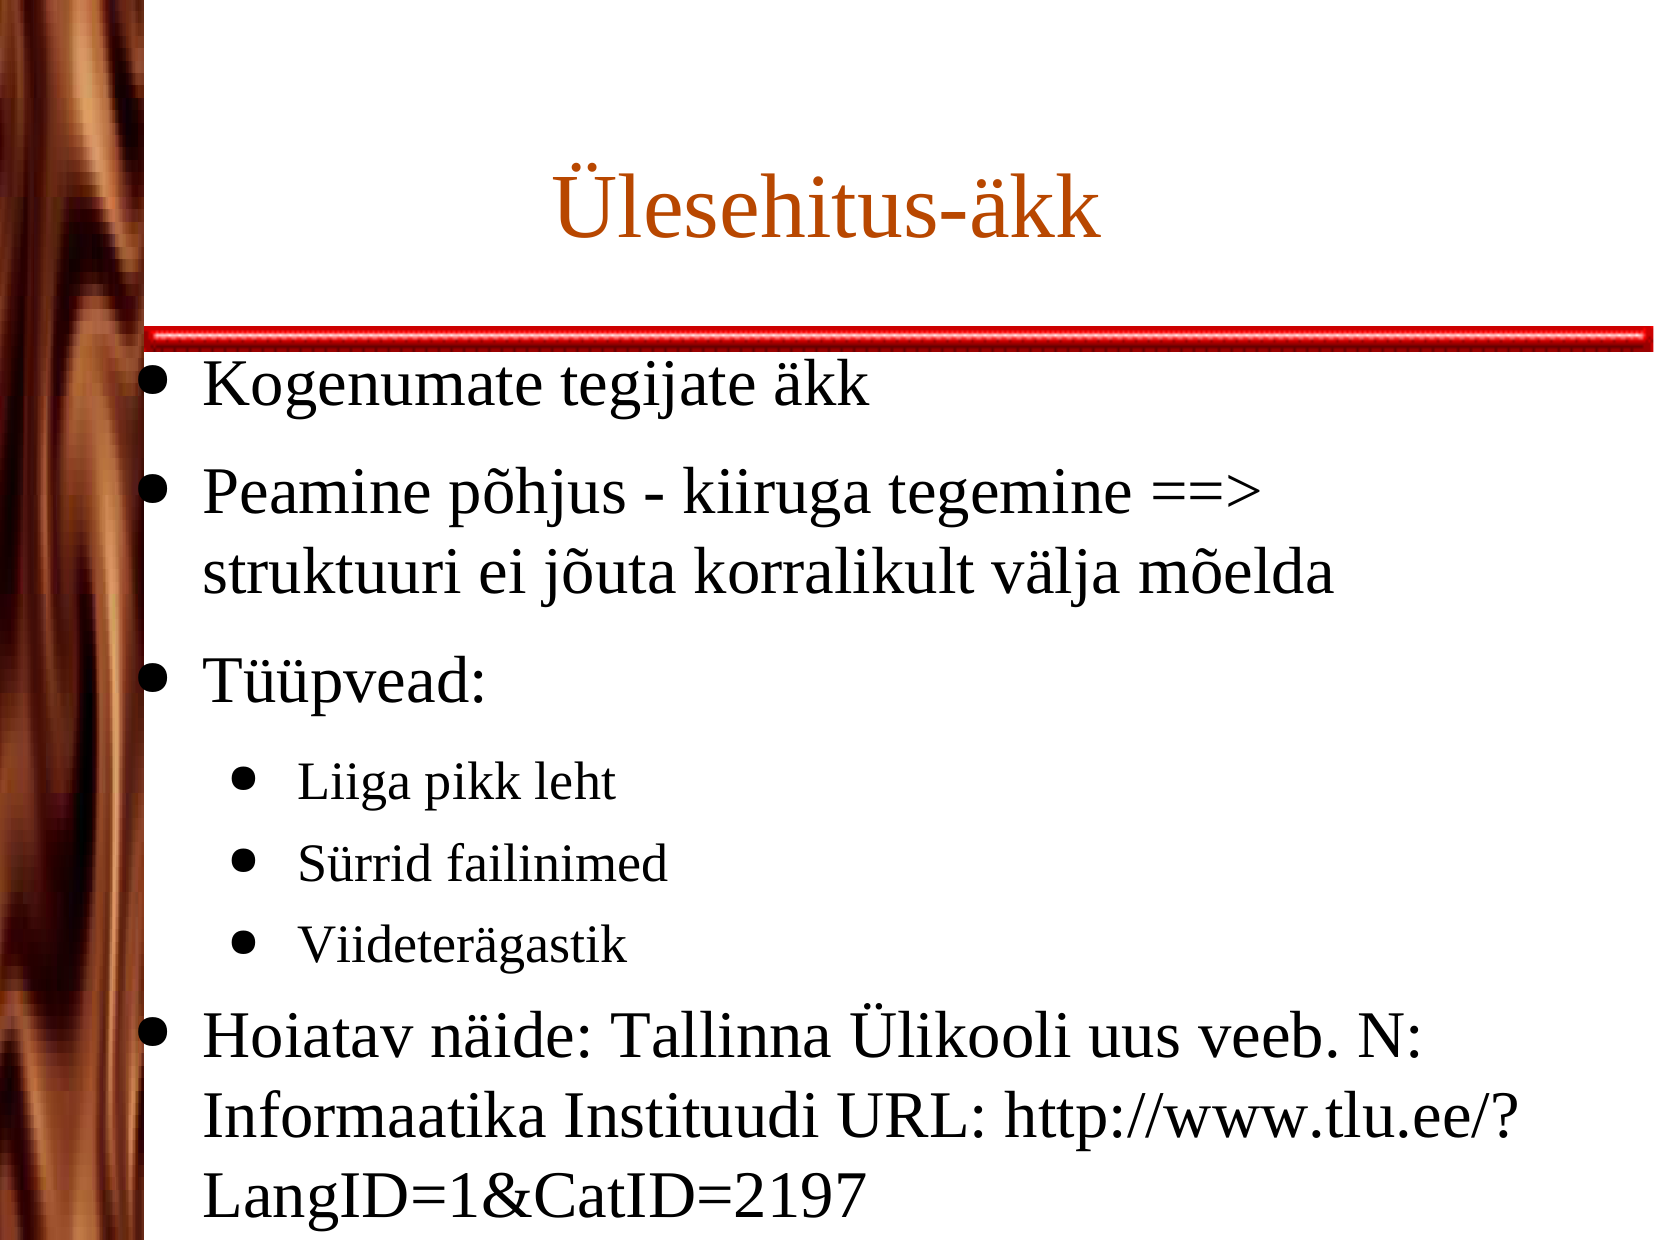

# Ülesehitus-äkk
Kogenumate tegijate äkk
Peamine põhjus - kiiruga tegemine ==> struktuuri ei jõuta korralikult välja mõelda
Tüüpvead:
Liiga pikk leht
Sürrid failinimed
Viideterägastik
Hoiatav näide: Tallinna Ülikooli uus veeb. N: Informaatika Instituudi URL: http://www.tlu.ee/?LangID=1&CatID=2197